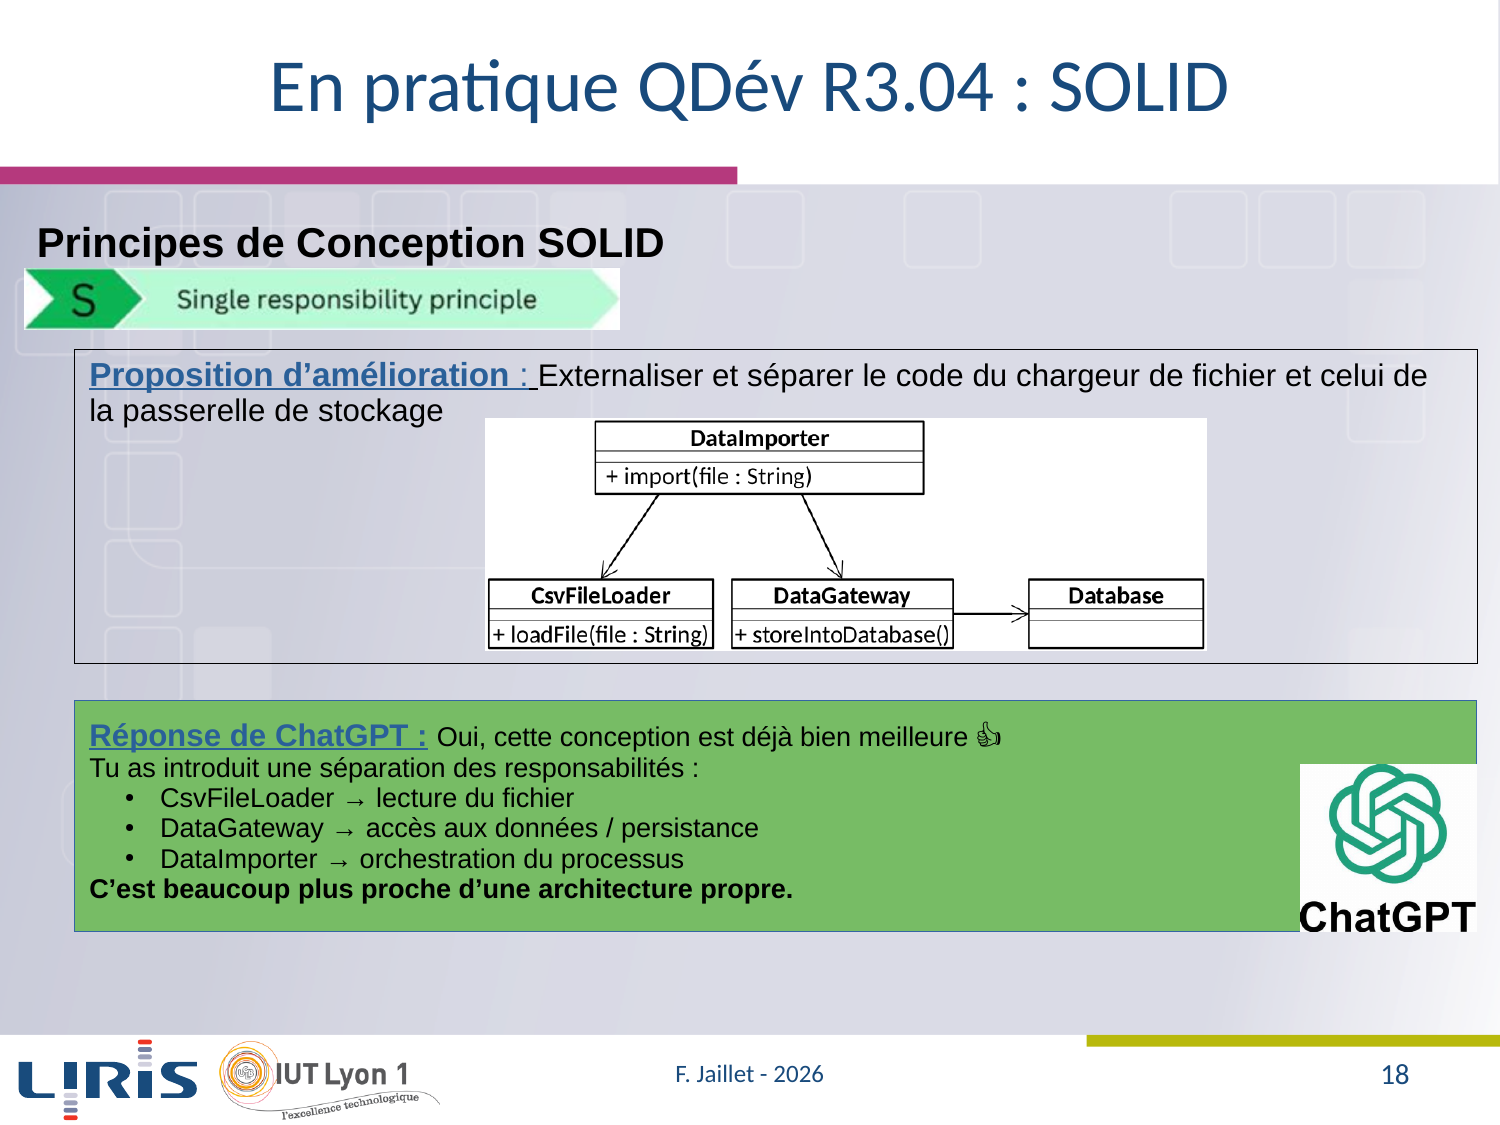

# En pratique QDév R3.04 : SOLID
Principes de Conception SOLID
Proposition d’amélioration : Externaliser et séparer le code du chargeur de fichier et celui de la passerelle de stockage
Réponse de ChatGPT : Oui, cette conception est déjà bien meilleure 👍
Tu as introduit une séparation des responsabilités :
CsvFileLoader → lecture du fichier
DataGateway → accès aux données / persistance
DataImporter → orchestration du processus
C’est beaucoup plus proche d’une architecture propre.
F. Jaillet - 2026